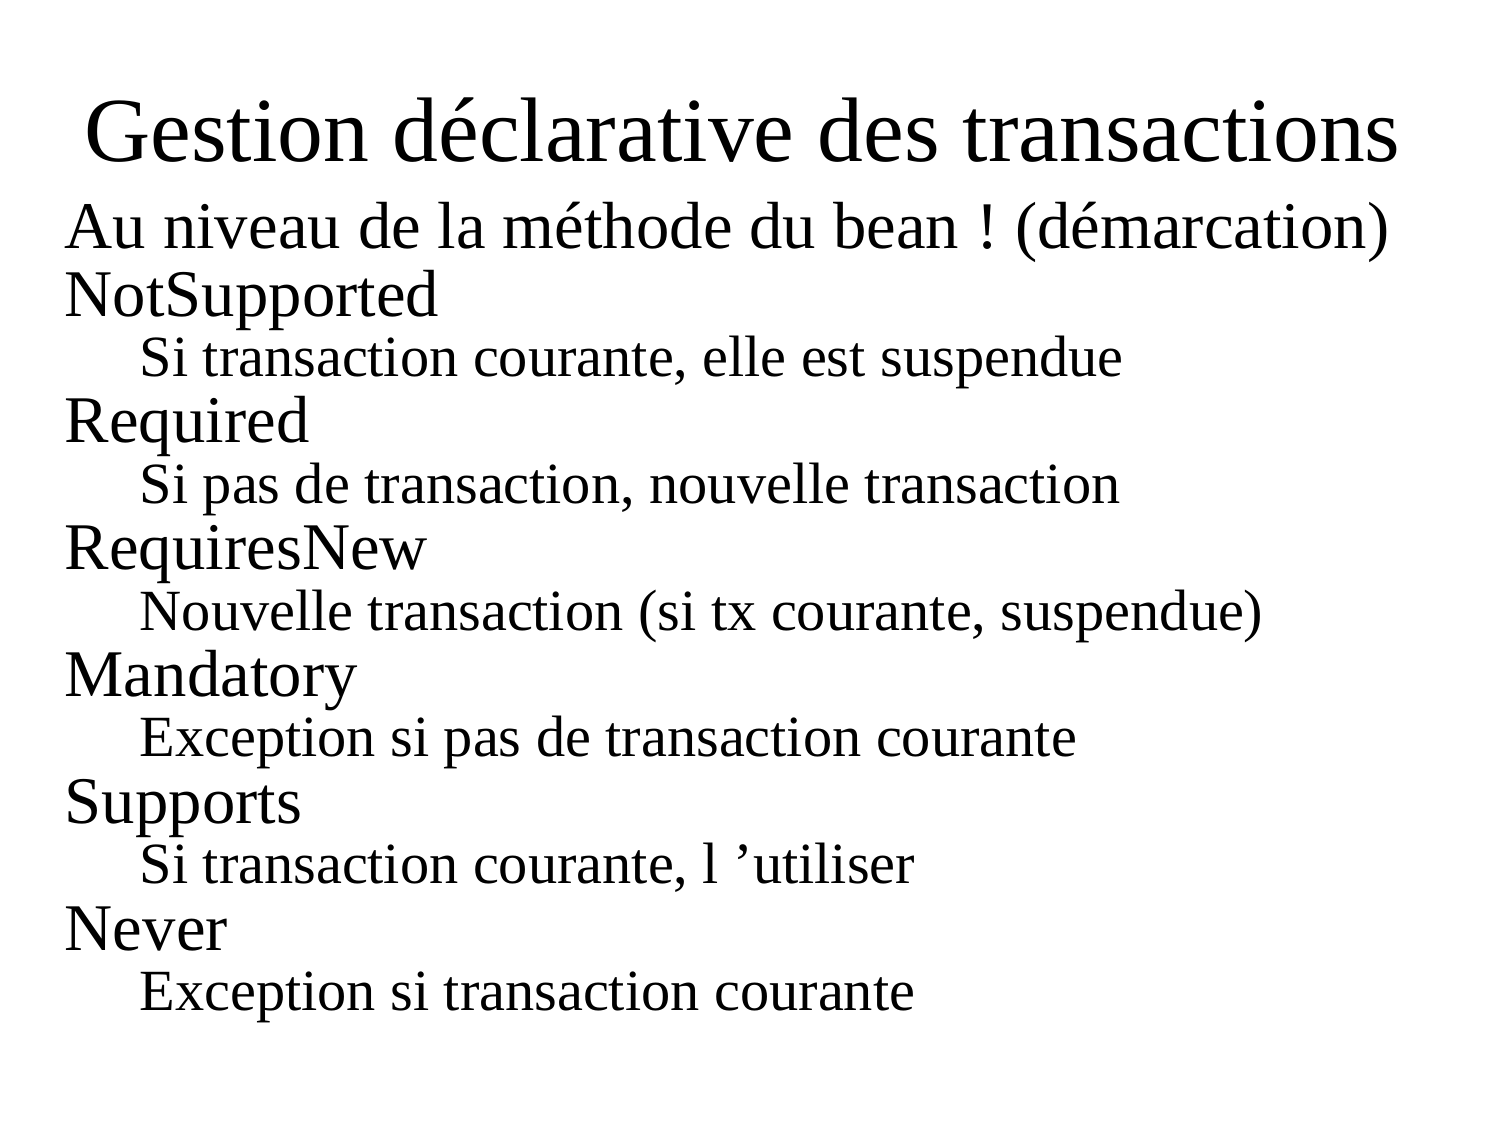

# Gestion déclarative des transactions
Au niveau de la méthode du bean ! (démarcation)
NotSupported
Si transaction courante, elle est suspendue
Required
Si pas de transaction, nouvelle transaction
RequiresNew
Nouvelle transaction (si tx courante, suspendue)
Mandatory
Exception si pas de transaction courante
Supports
Si transaction courante, l ’utiliser
Never
Exception si transaction courante